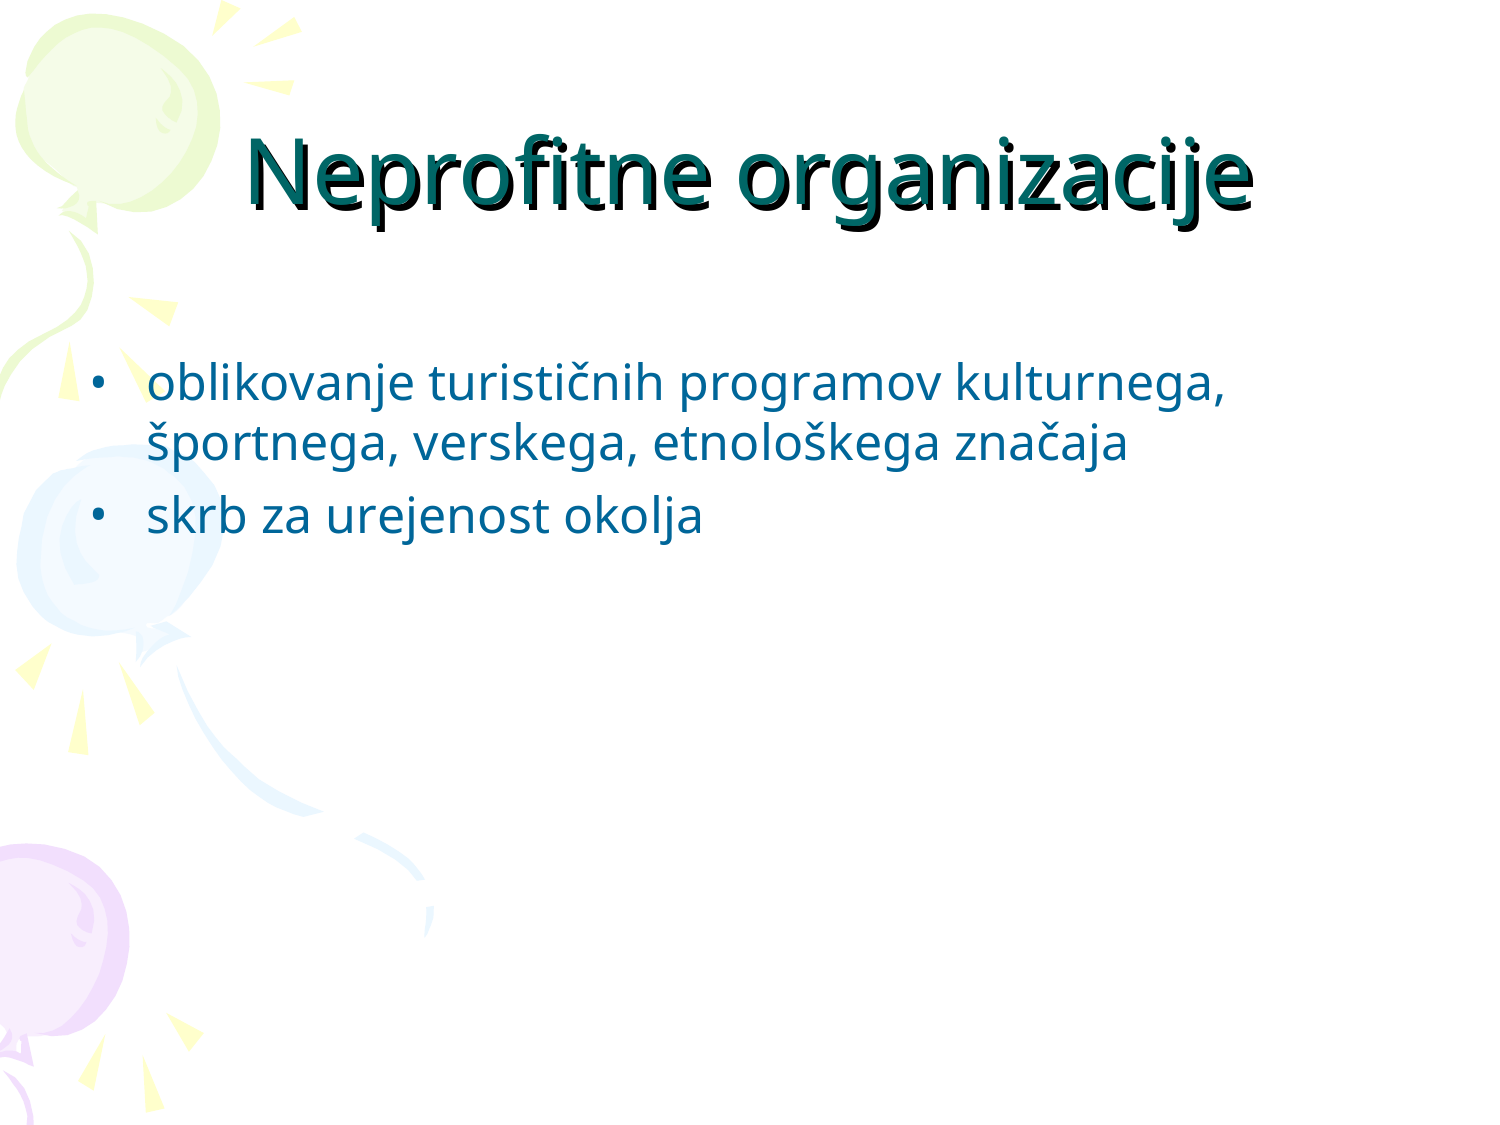

# Neprofitne organizacije
oblikovanje turističnih programov kulturnega, športnega, verskega, etnološkega značaja
skrb za urejenost okolja